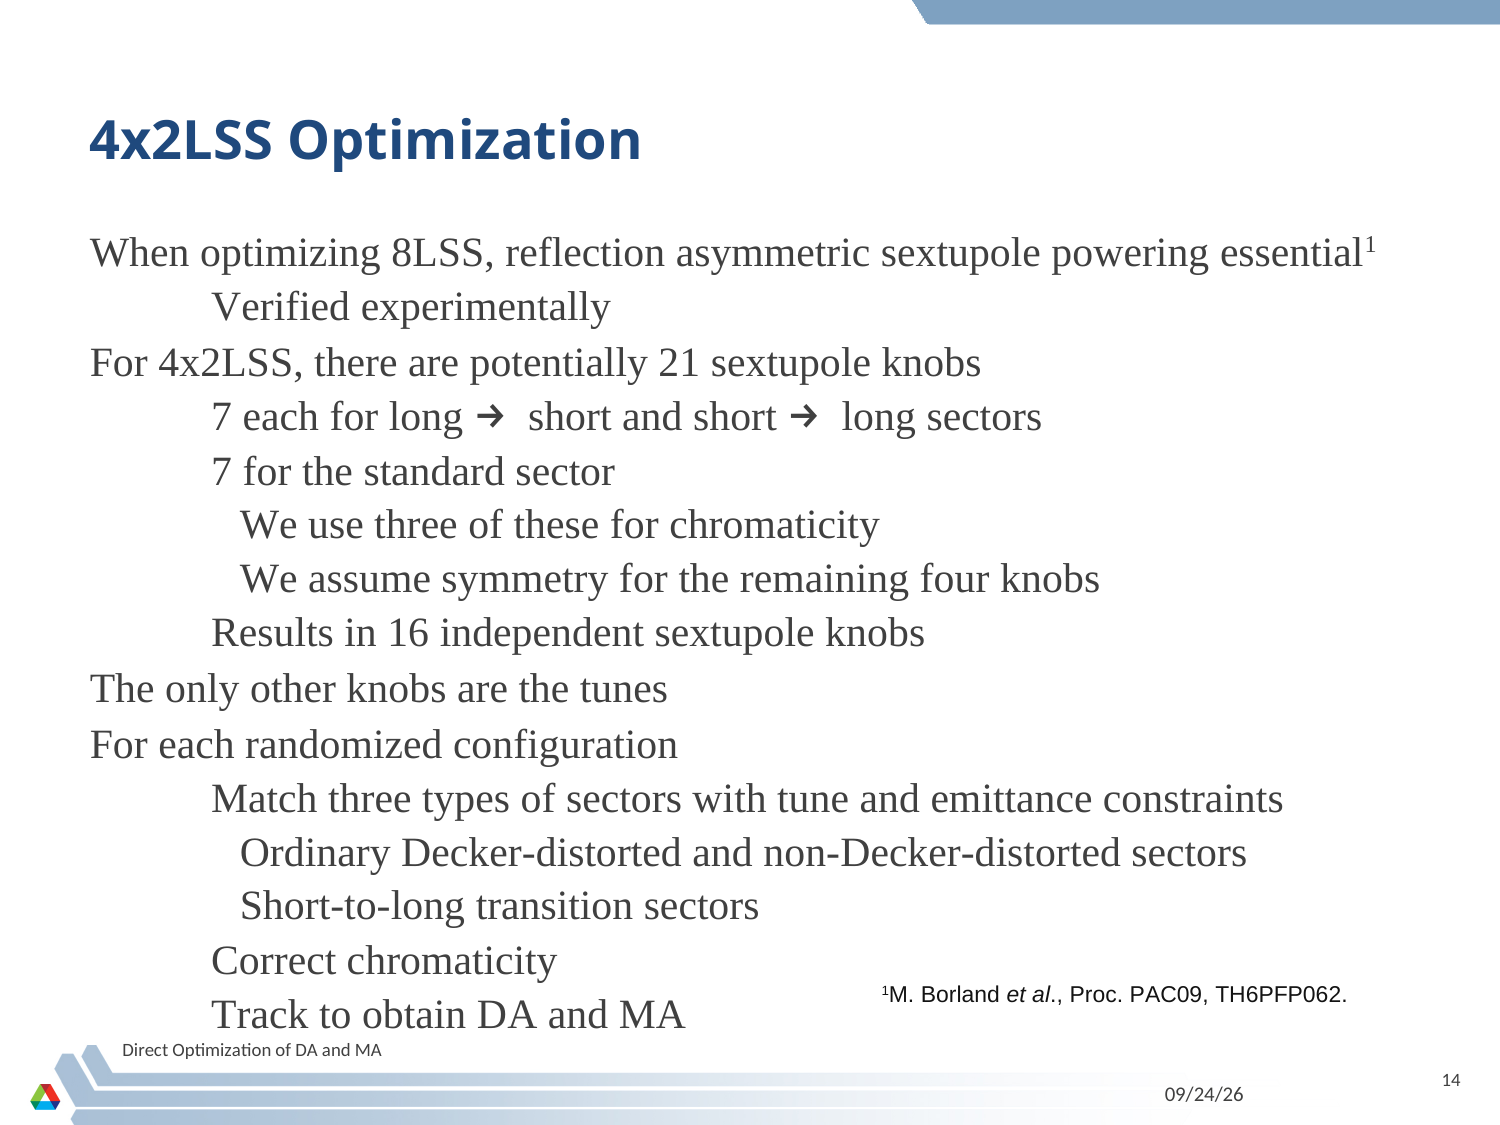

# 4x2LSS Optimization
When optimizing 8LSS, reflection asymmetric sextupole powering essential1
Verified experimentally
For 4x2LSS, there are potentially 21 sextupole knobs
7 each for long  short and short  long sectors
7 for the standard sector
We use three of these for chromaticity
We assume symmetry for the remaining four knobs
Results in 16 independent sextupole knobs
The only other knobs are the tunes
For each randomized configuration
Match three types of sectors with tune and emittance constraints
Ordinary Decker-distorted and non-Decker-distorted sectors
Short-to-long transition sectors
Correct chromaticity
Track to obtain DA and MA
1M. Borland et al., Proc. PAC09, TH6PFP062.
Direct Optimization of DA and MA
14
1M. Belgrounne et al., Proc. PAC03, 896-898 (2003).